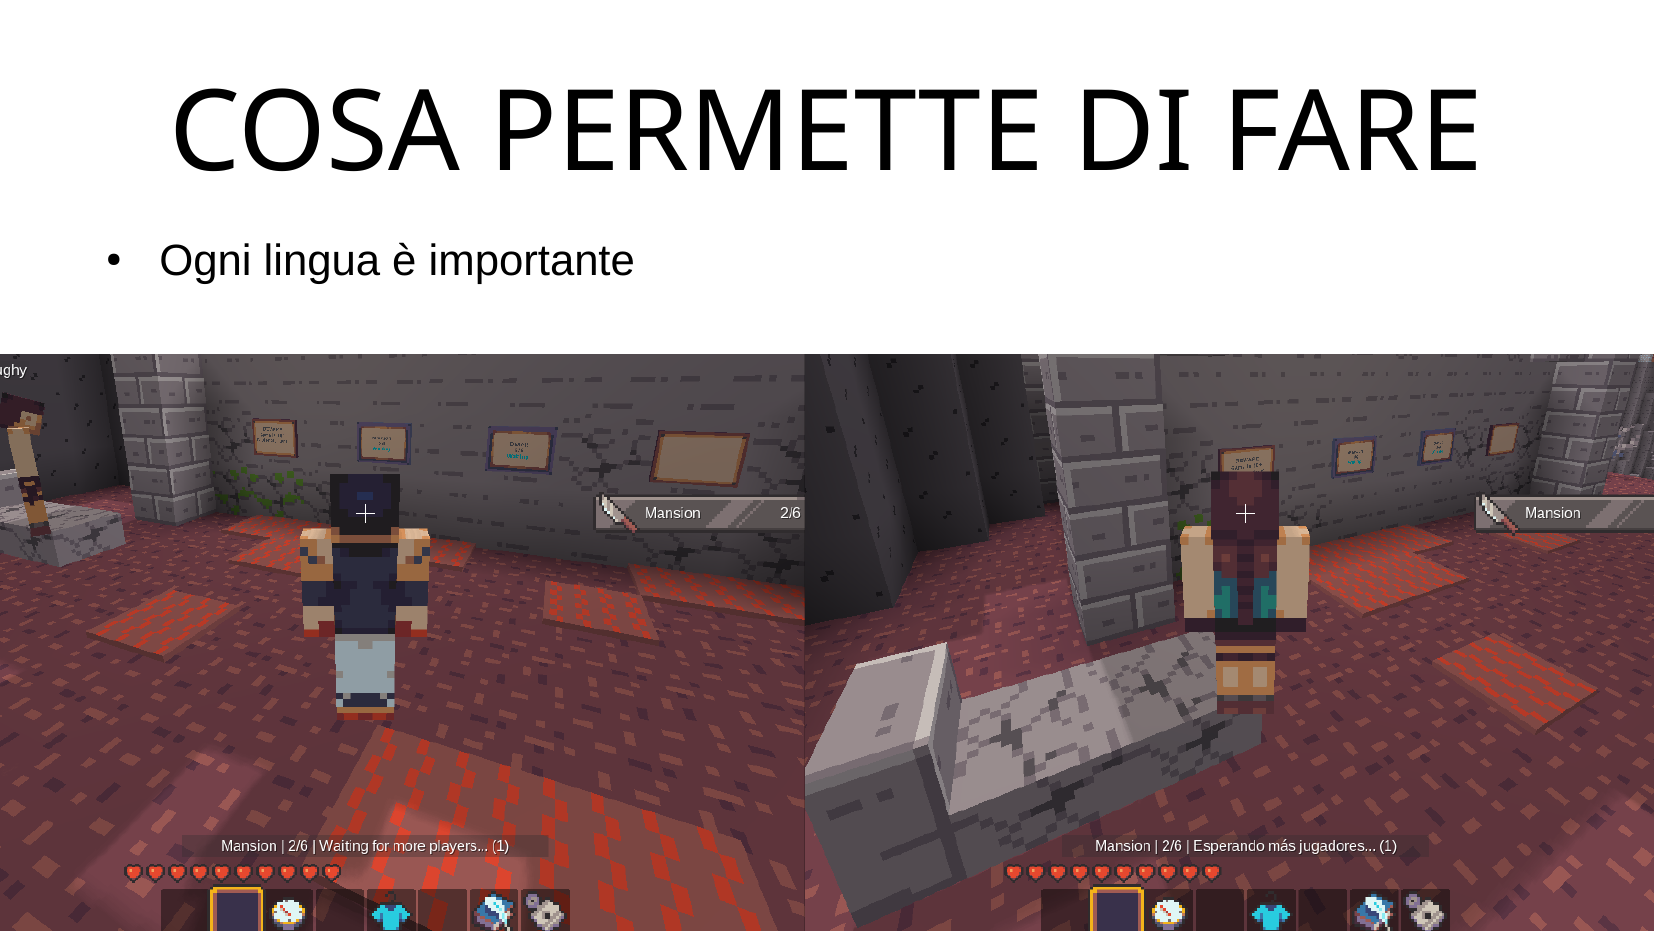

COSA PERMETTE DI FARE
# Ogni lingua è importante